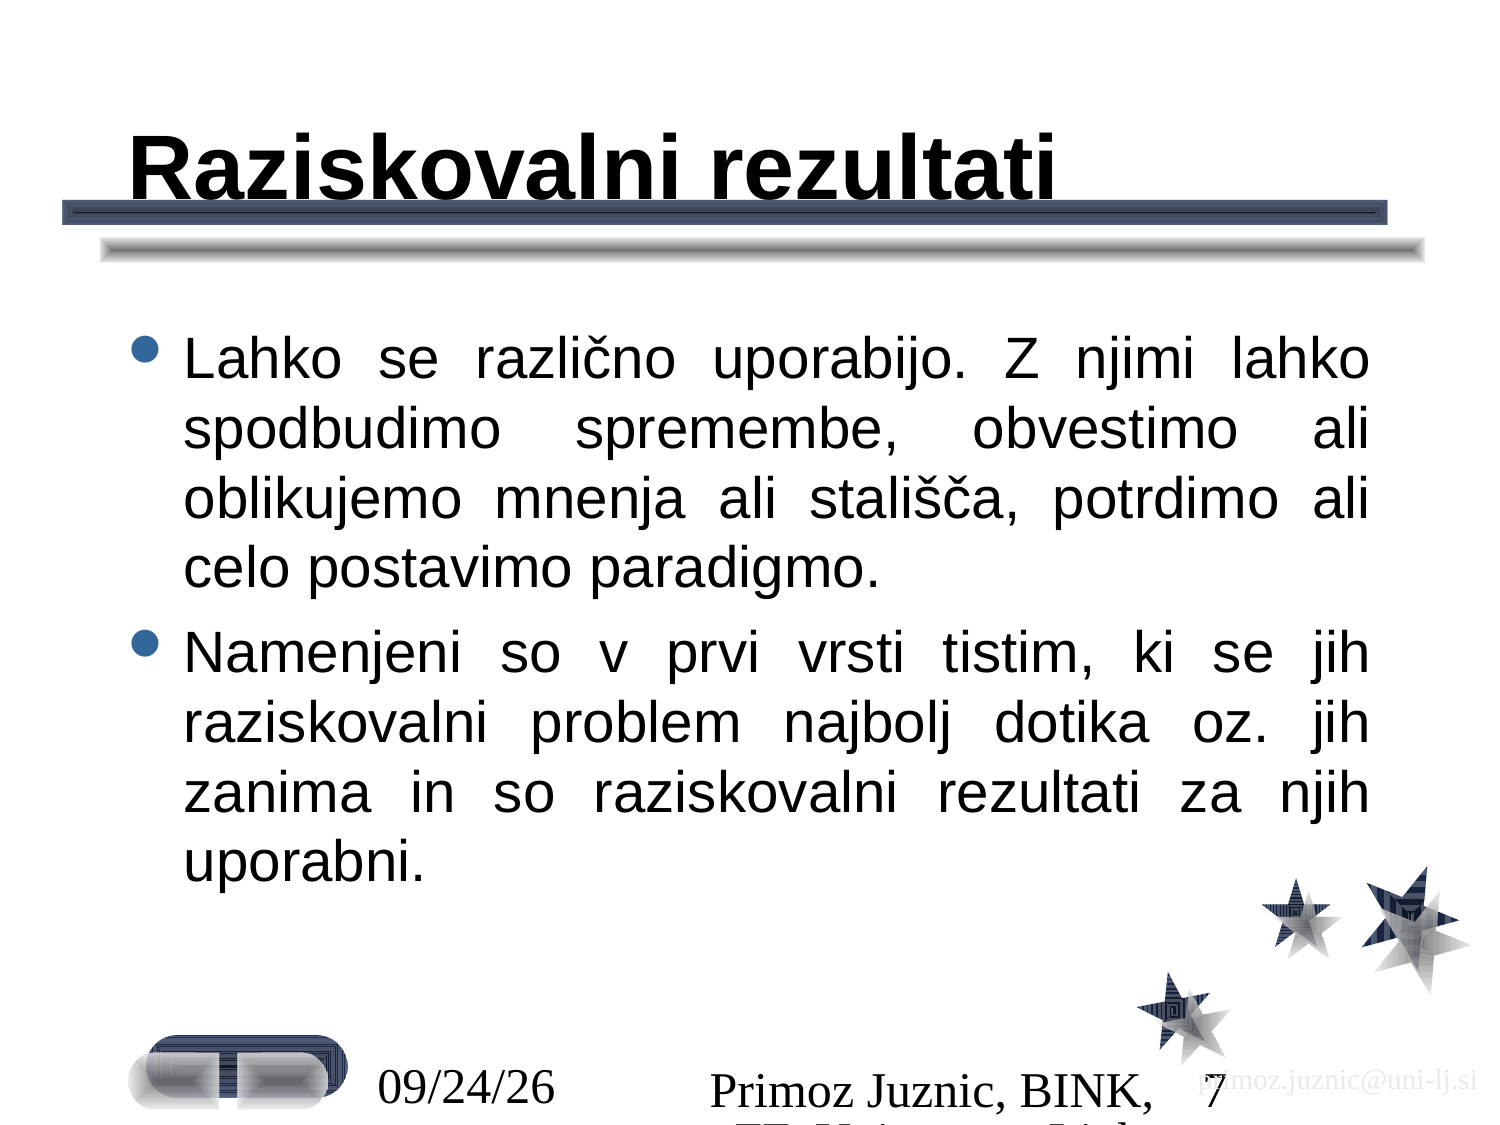

# Raziskovalni rezultati
Lahko se različno uporabijo. Z njimi lahko spodbudimo spremembe, obvestimo ali oblikujemo mnenja ali stališča, potrdimo ali celo postavimo paradigmo.
Namenjeni so v prvi vrsti tistim, ki se jih raziskovalni problem najbolj dotika oz. jih zanima in so raziskovalni rezultati za njih uporabni.
Primoz Juznic, BINK, FF, Univerza v Ljubljani
7